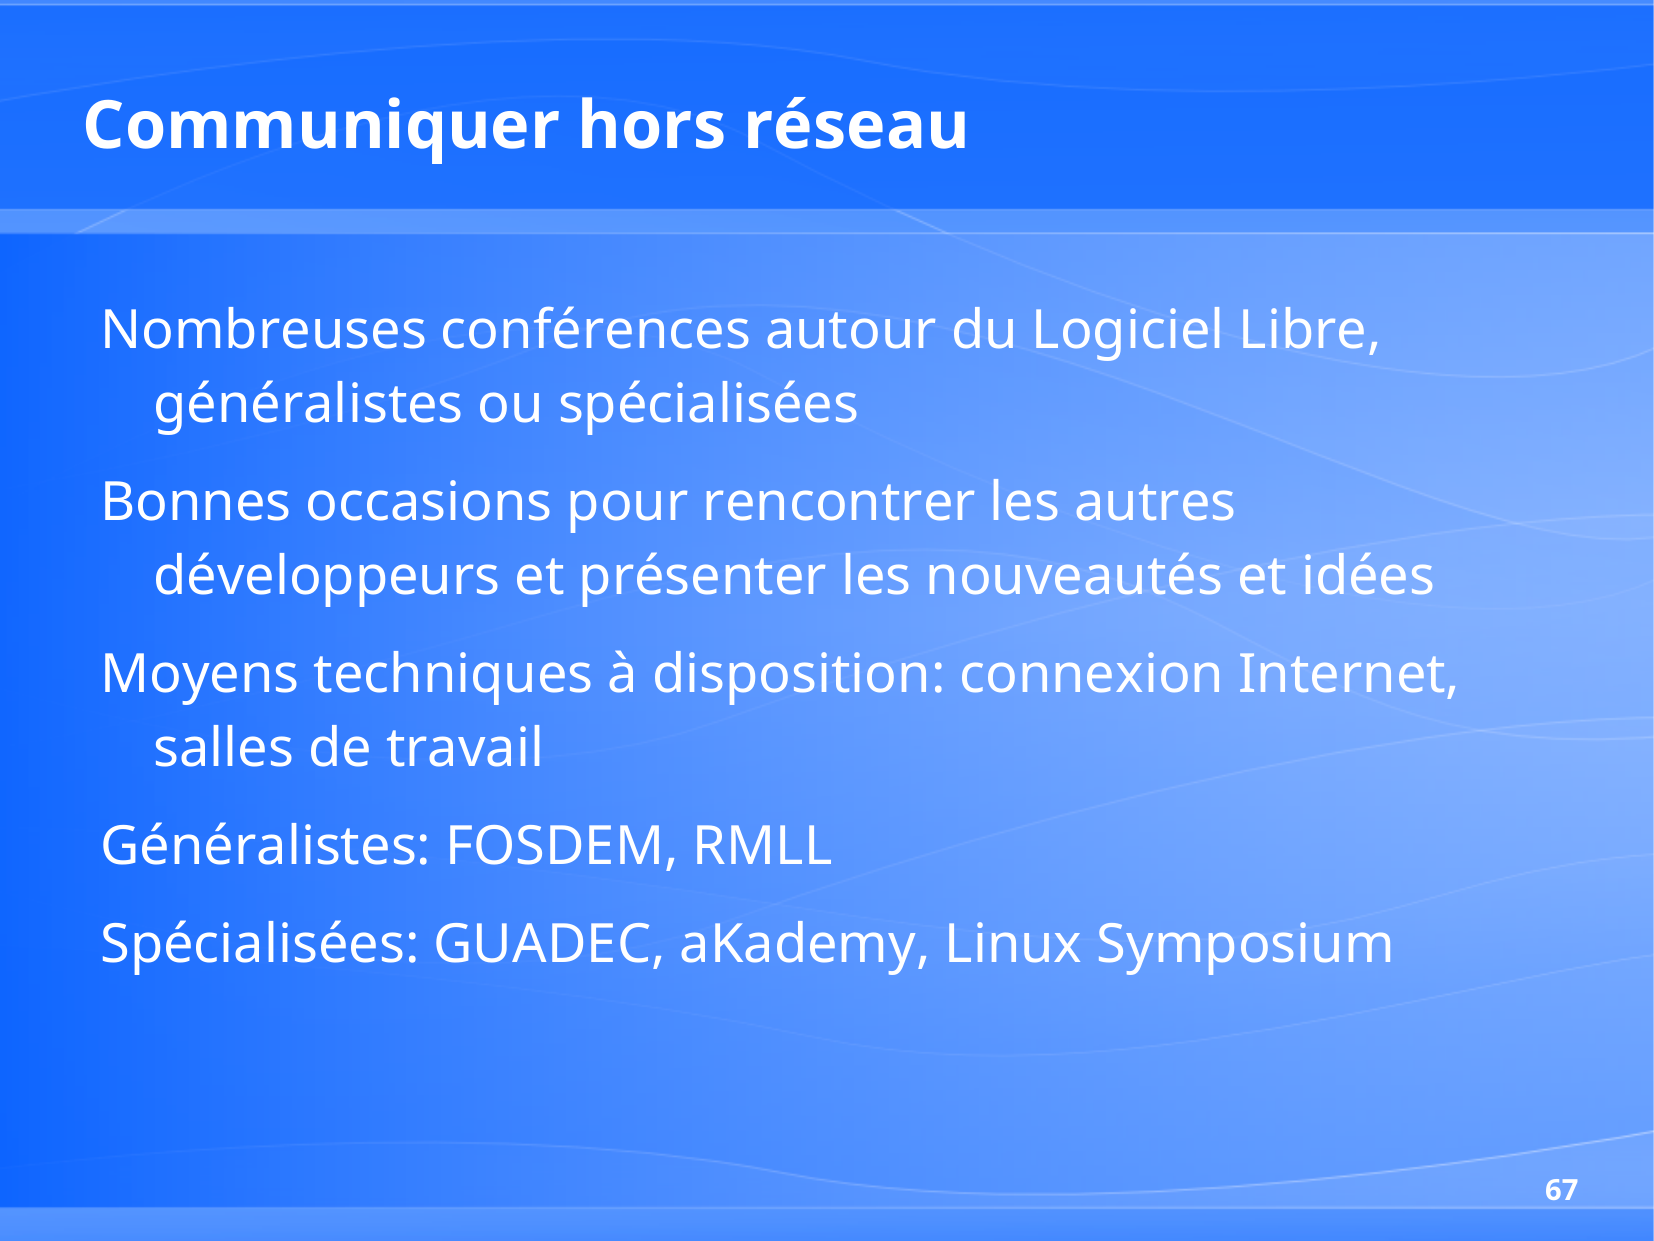

# Communiquer hors réseau
Nombreuses conférences autour du Logiciel Libre, généralistes ou spécialisées
Bonnes occasions pour rencontrer les autres développeurs et présenter les nouveautés et idées
Moyens techniques à disposition: connexion Internet, salles de travail
Généralistes: FOSDEM, RMLL
Spécialisées: GUADEC, aKademy, Linux Symposium
67